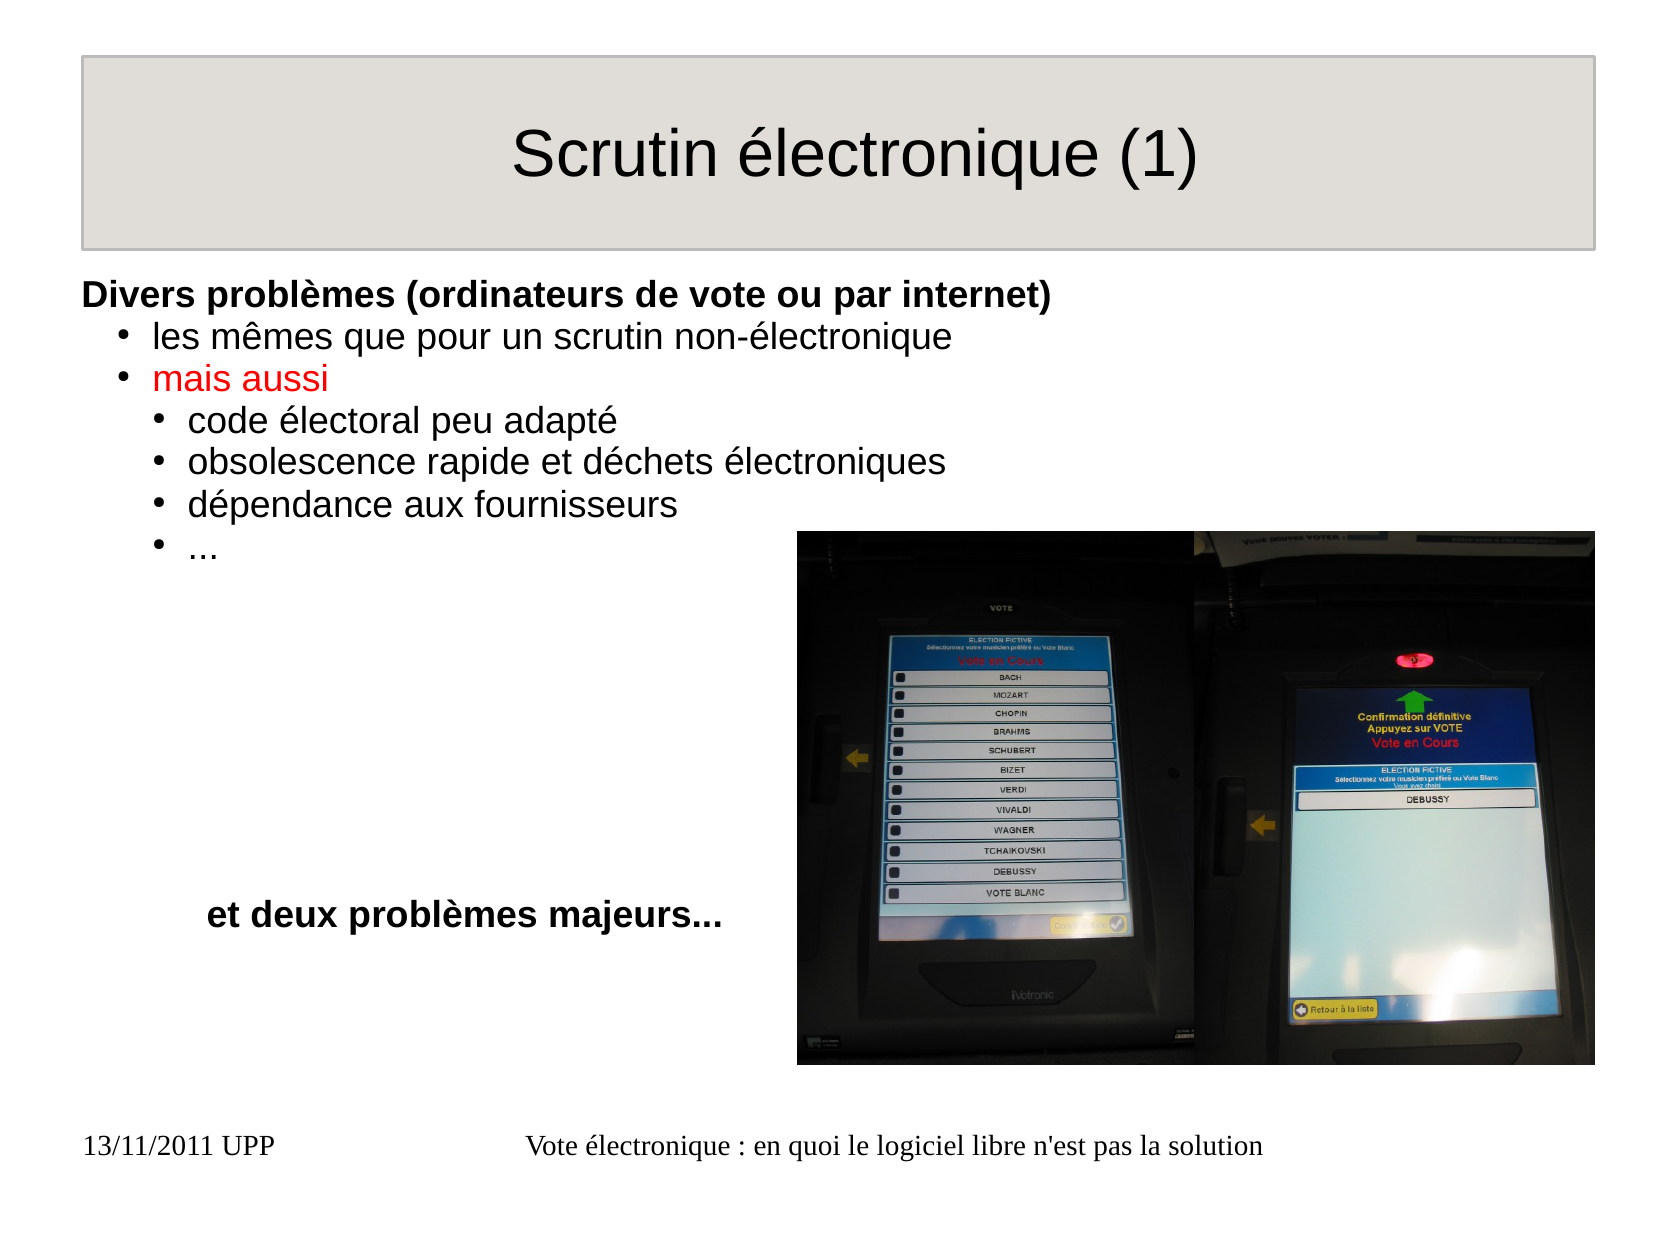

# Scrutin électronique (1)
Divers problèmes (ordinateurs de vote ou par internet)
les mêmes que pour un scrutin non-électronique
mais aussi
code électoral peu adapté
obsolescence rapide et déchets électroniques
dépendance aux fournisseurs
...
et deux problèmes majeurs...